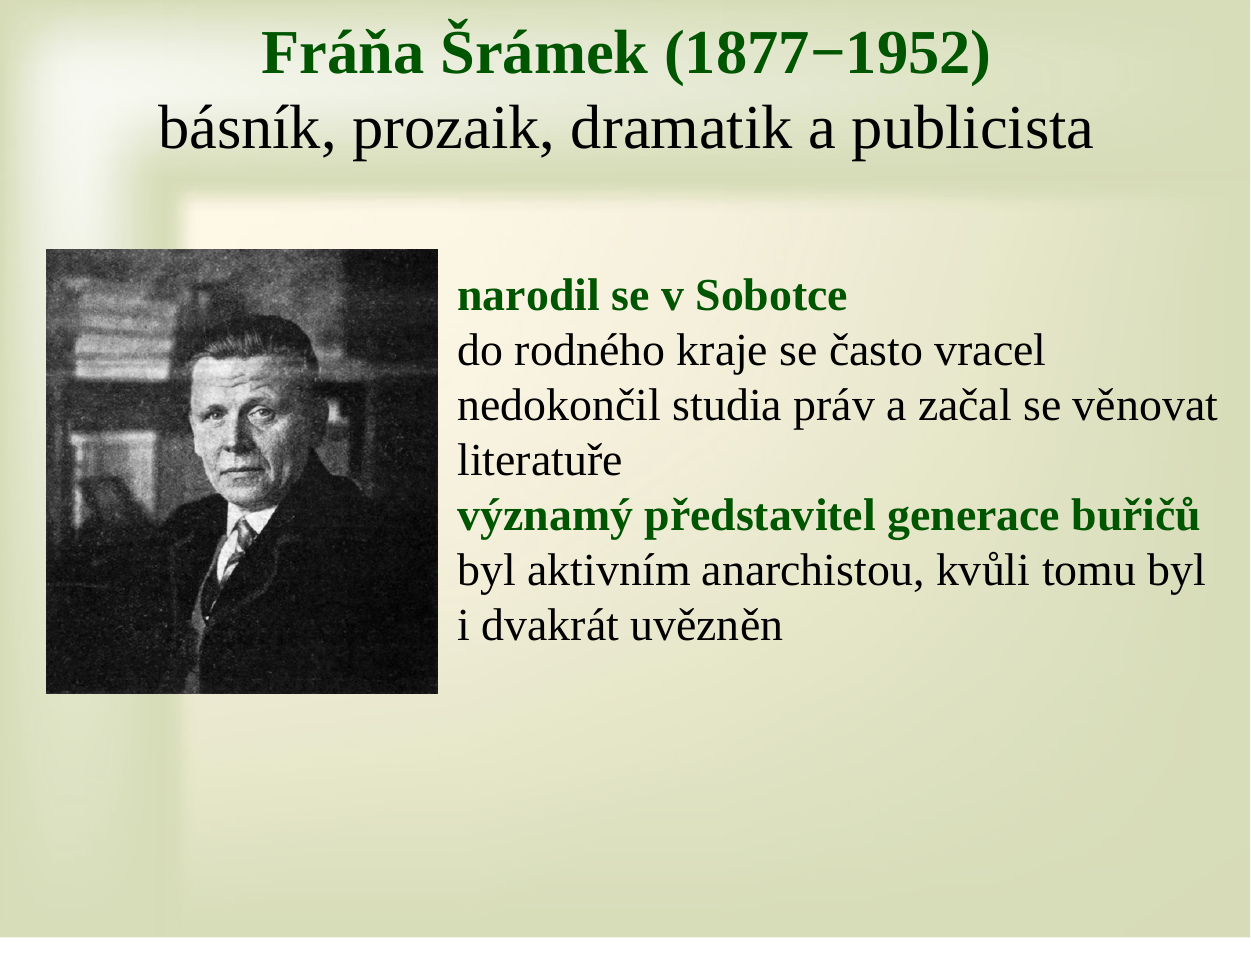

Fráňa Šrámek (1877−1952)
básník, prozaik, dramatik a publicista
narodil se v Sobotce
do rodného kraje se často vracel
nedokončil studia práv a začal se věnovat literatuře
významý představitel generace buřičů
byl aktivním anarchistou, kvůli tomu byl
i dvakrát uvězněn